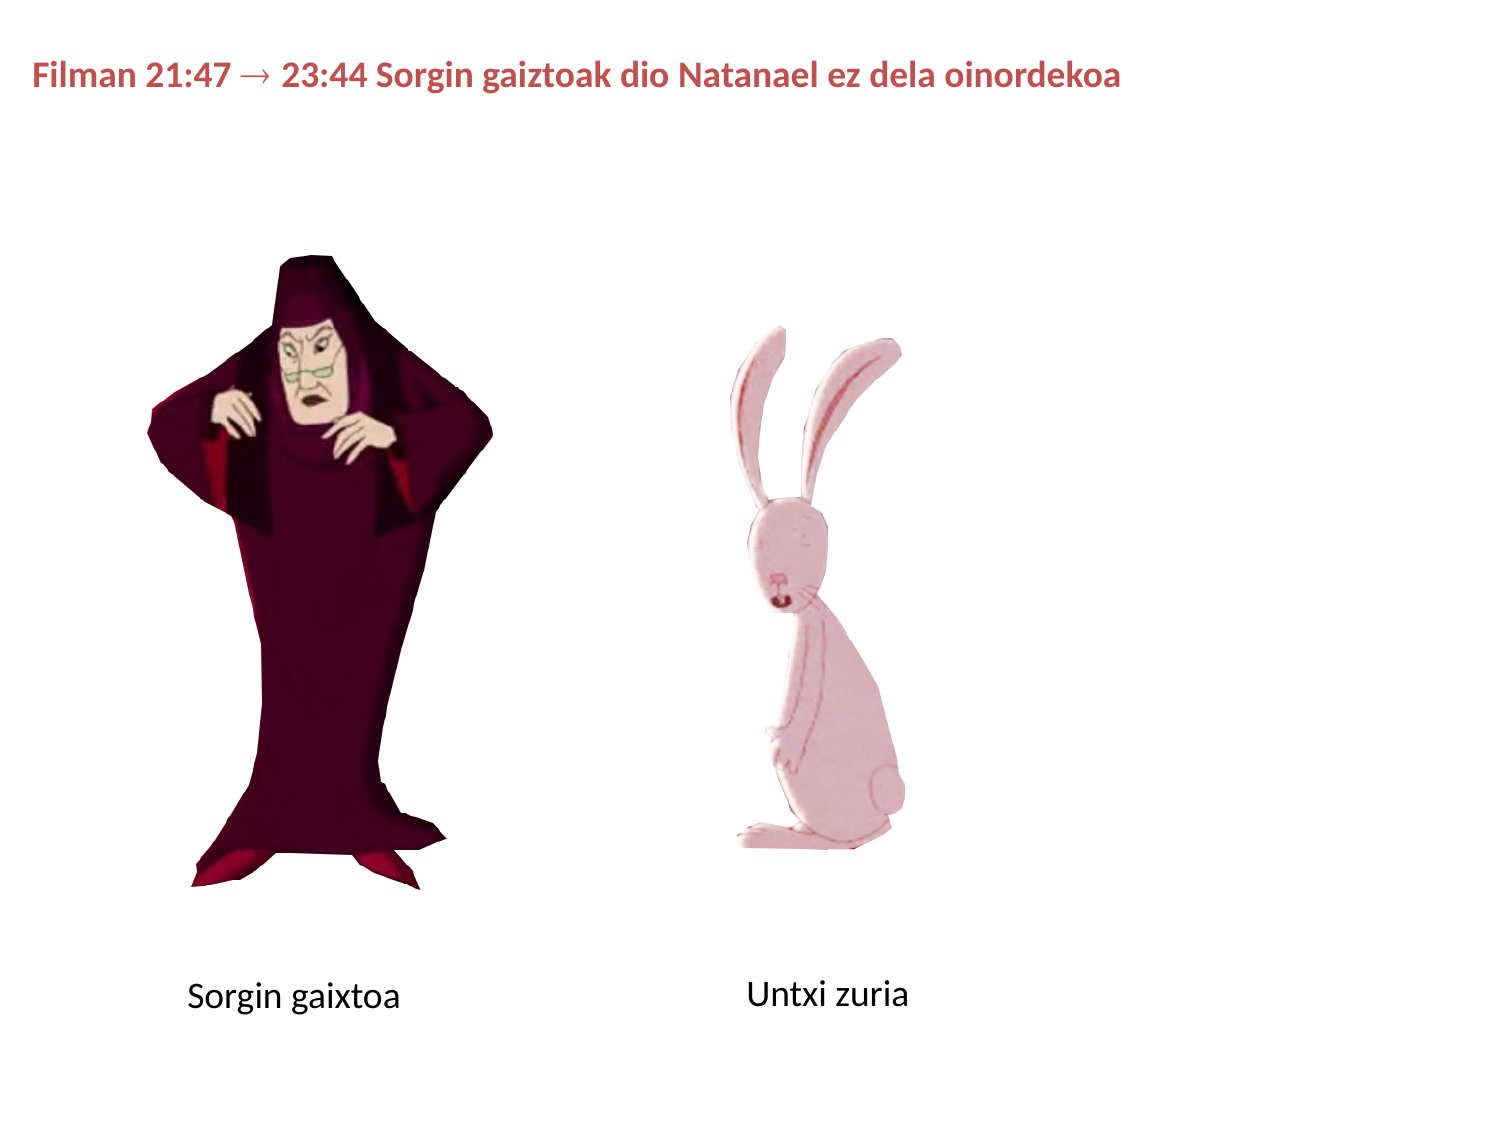

Filman 21:47  23:44 Sorgin gaiztoak dio Natanael ez dela oinordekoa
Untxi zuria
Sorgin gaixtoa